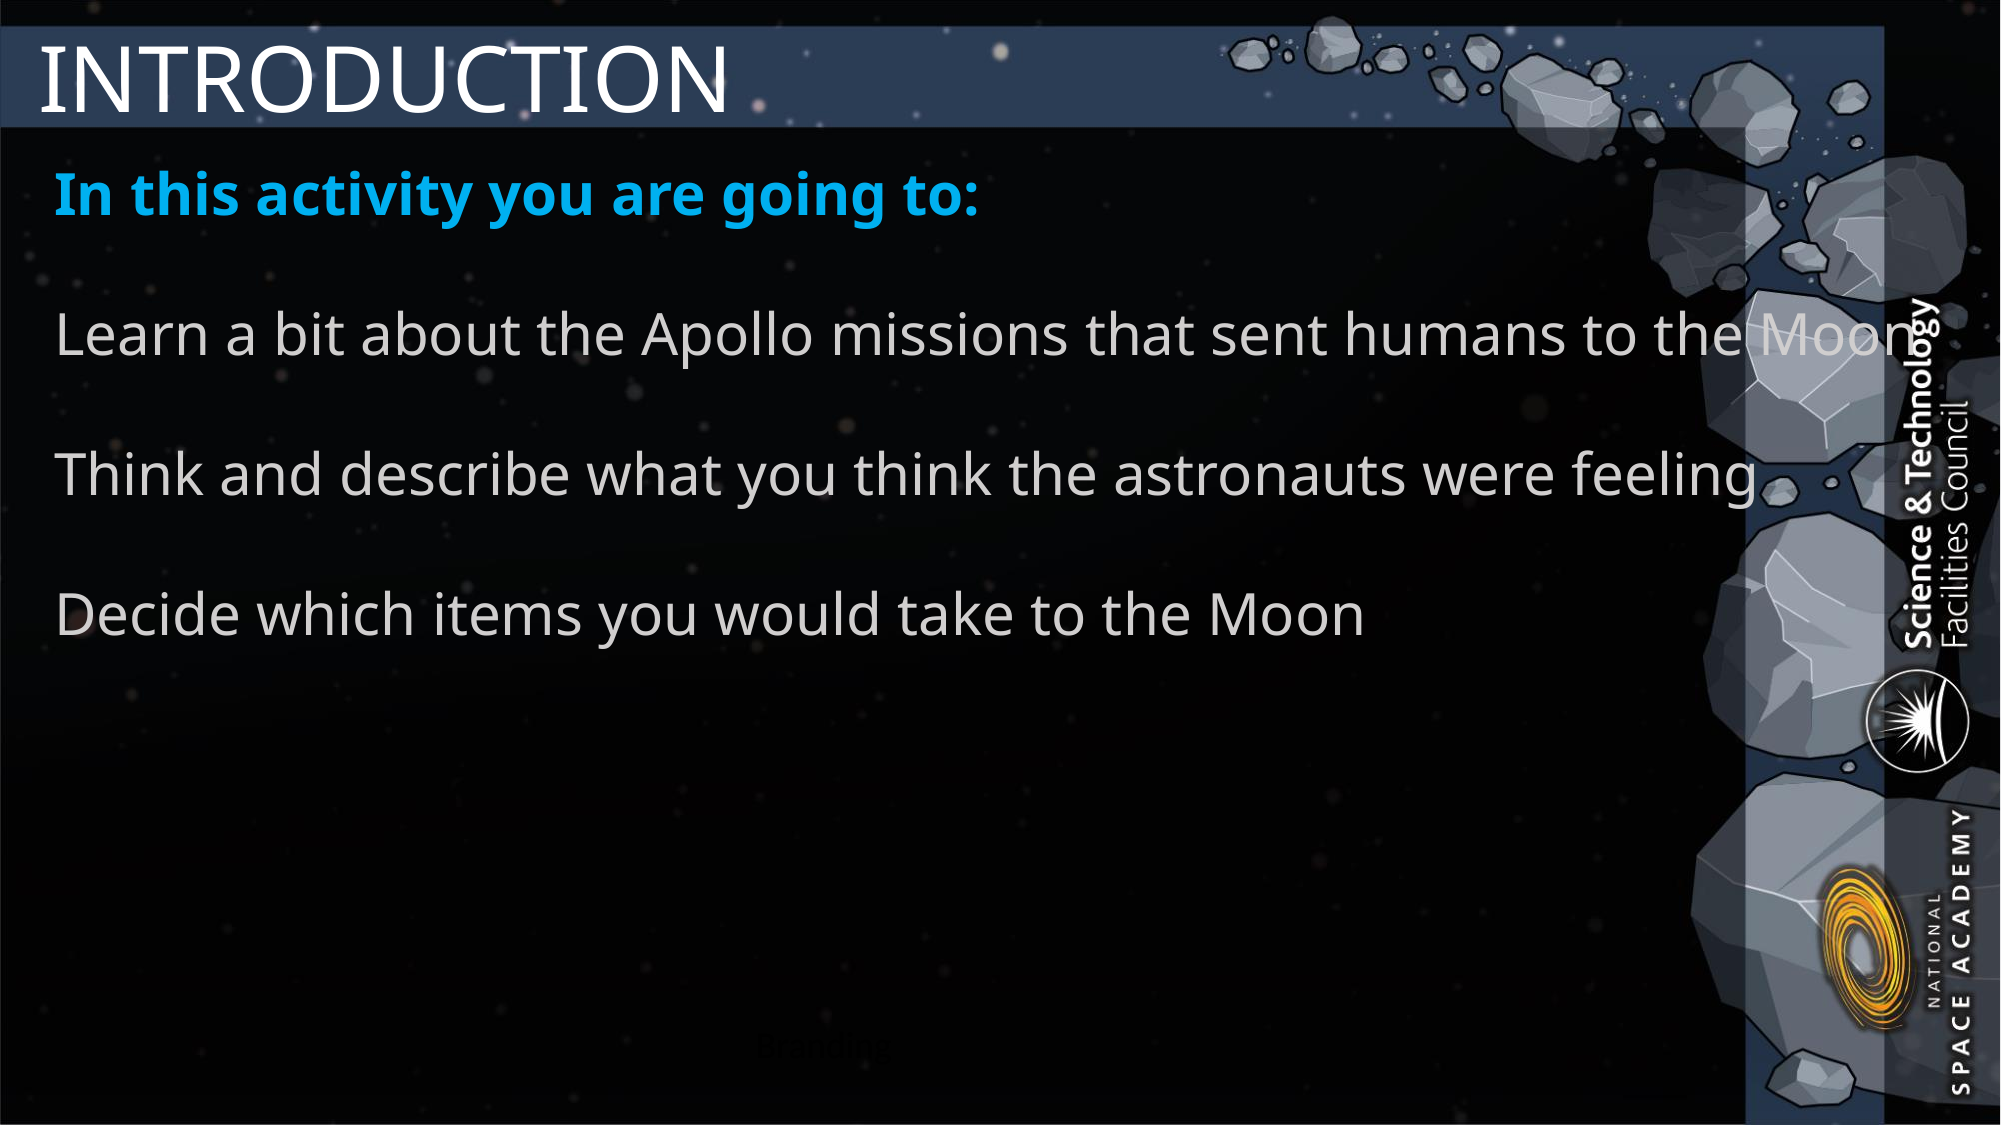

INTRODUCTION
In this activity you are going to:
Learn a bit about the Apollo missions that sent humans to the Moon
Think and describe what you think the astronauts were feeling
Decide which items you would take to the Moon
Branding